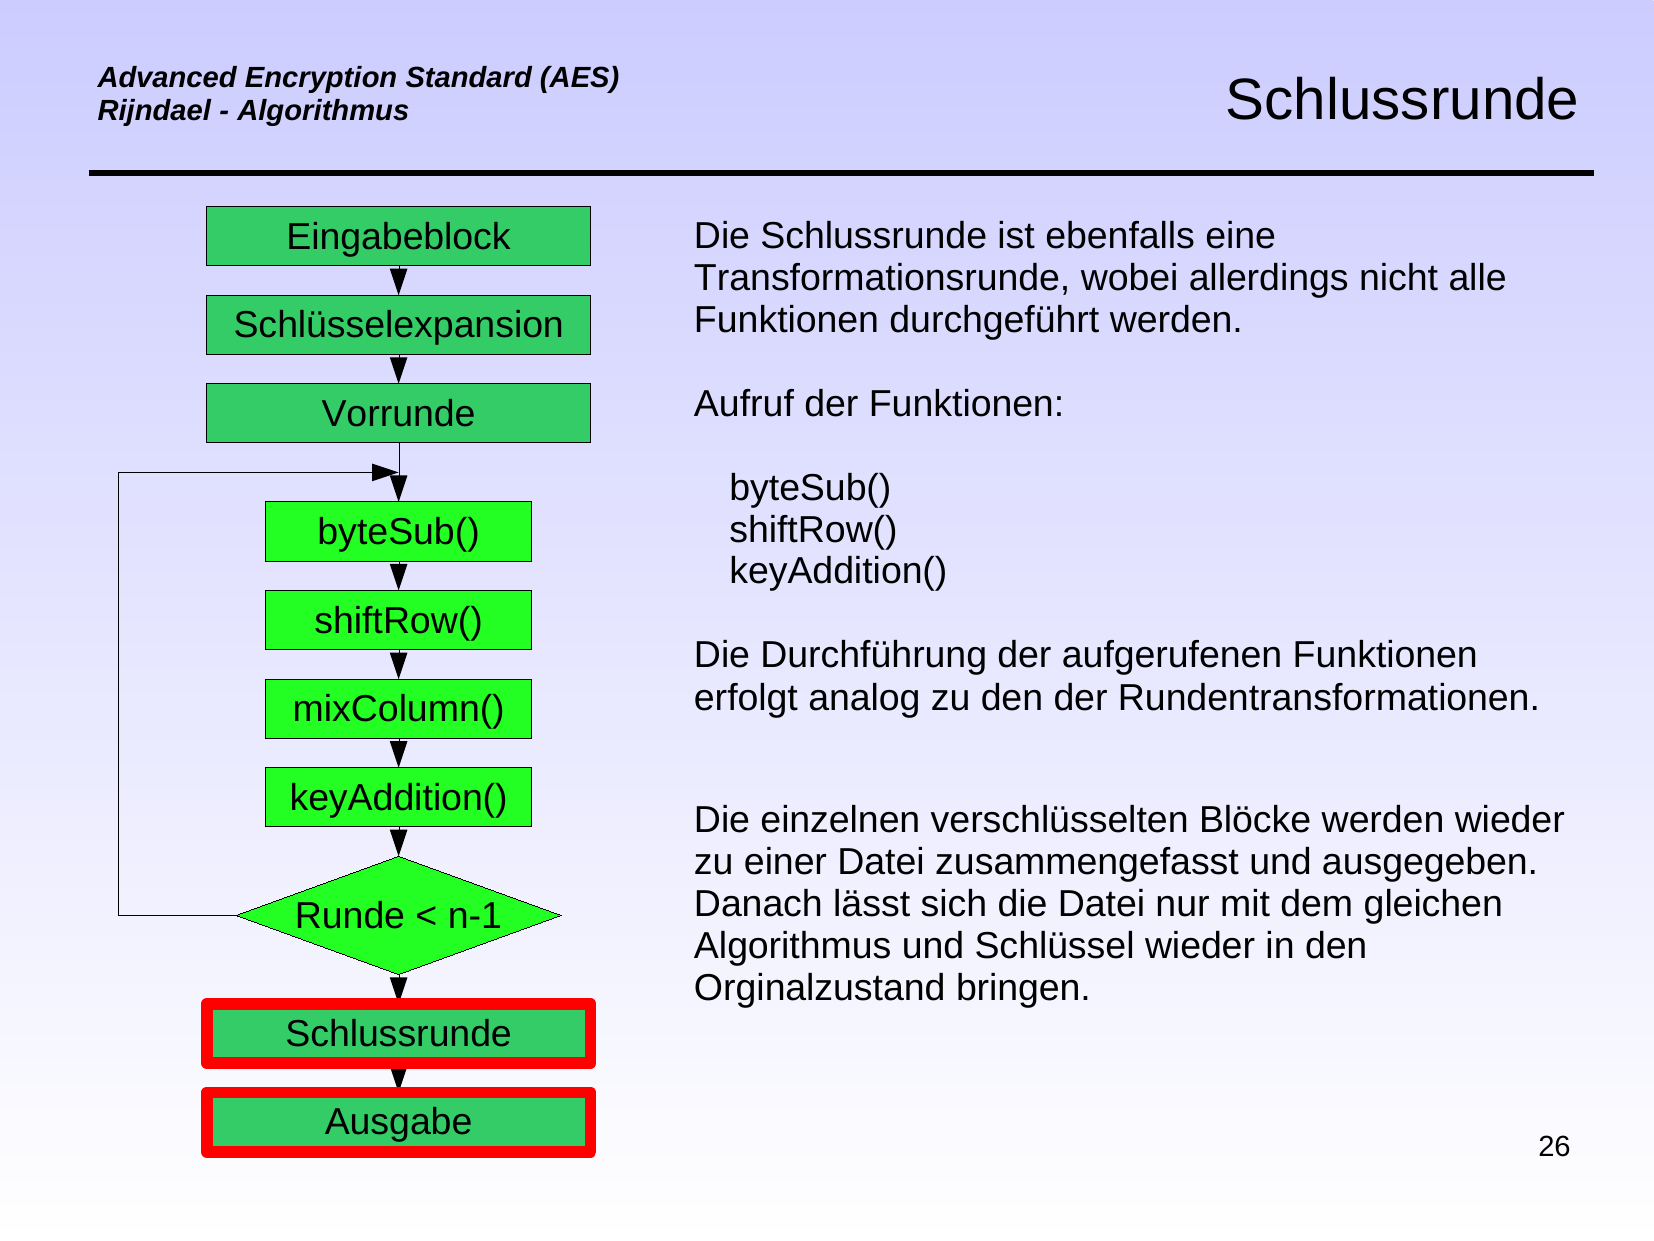

Advanced Encryption Standard (AES)
Rijndael - Algorithmus
Schlussrunde
Eingabeblock
Die Schlussrunde ist ebenfalls eine Transformationsrunde, wobei allerdings nicht alle Funktionen durchgeführt werden.
Aufruf der Funktionen:
byteSub()
shiftRow()
keyAddition()
Die Durchführung der aufgerufenen Funktionen erfolgt analog zu den der Rundentransformationen.
Schlüsselexpansion
Vorrunde
byteSub()
shiftRow()
mixColumn()
keyAddition()
Die einzelnen verschlüsselten Blöcke werden wieder zu einer Datei zusammengefasst und ausgegeben. Danach lässt sich die Datei nur mit dem gleichen Algorithmus und Schlüssel wieder in den Orginalzustand bringen.
Runde < n-1
Schlussrunde
Ausgabe
26